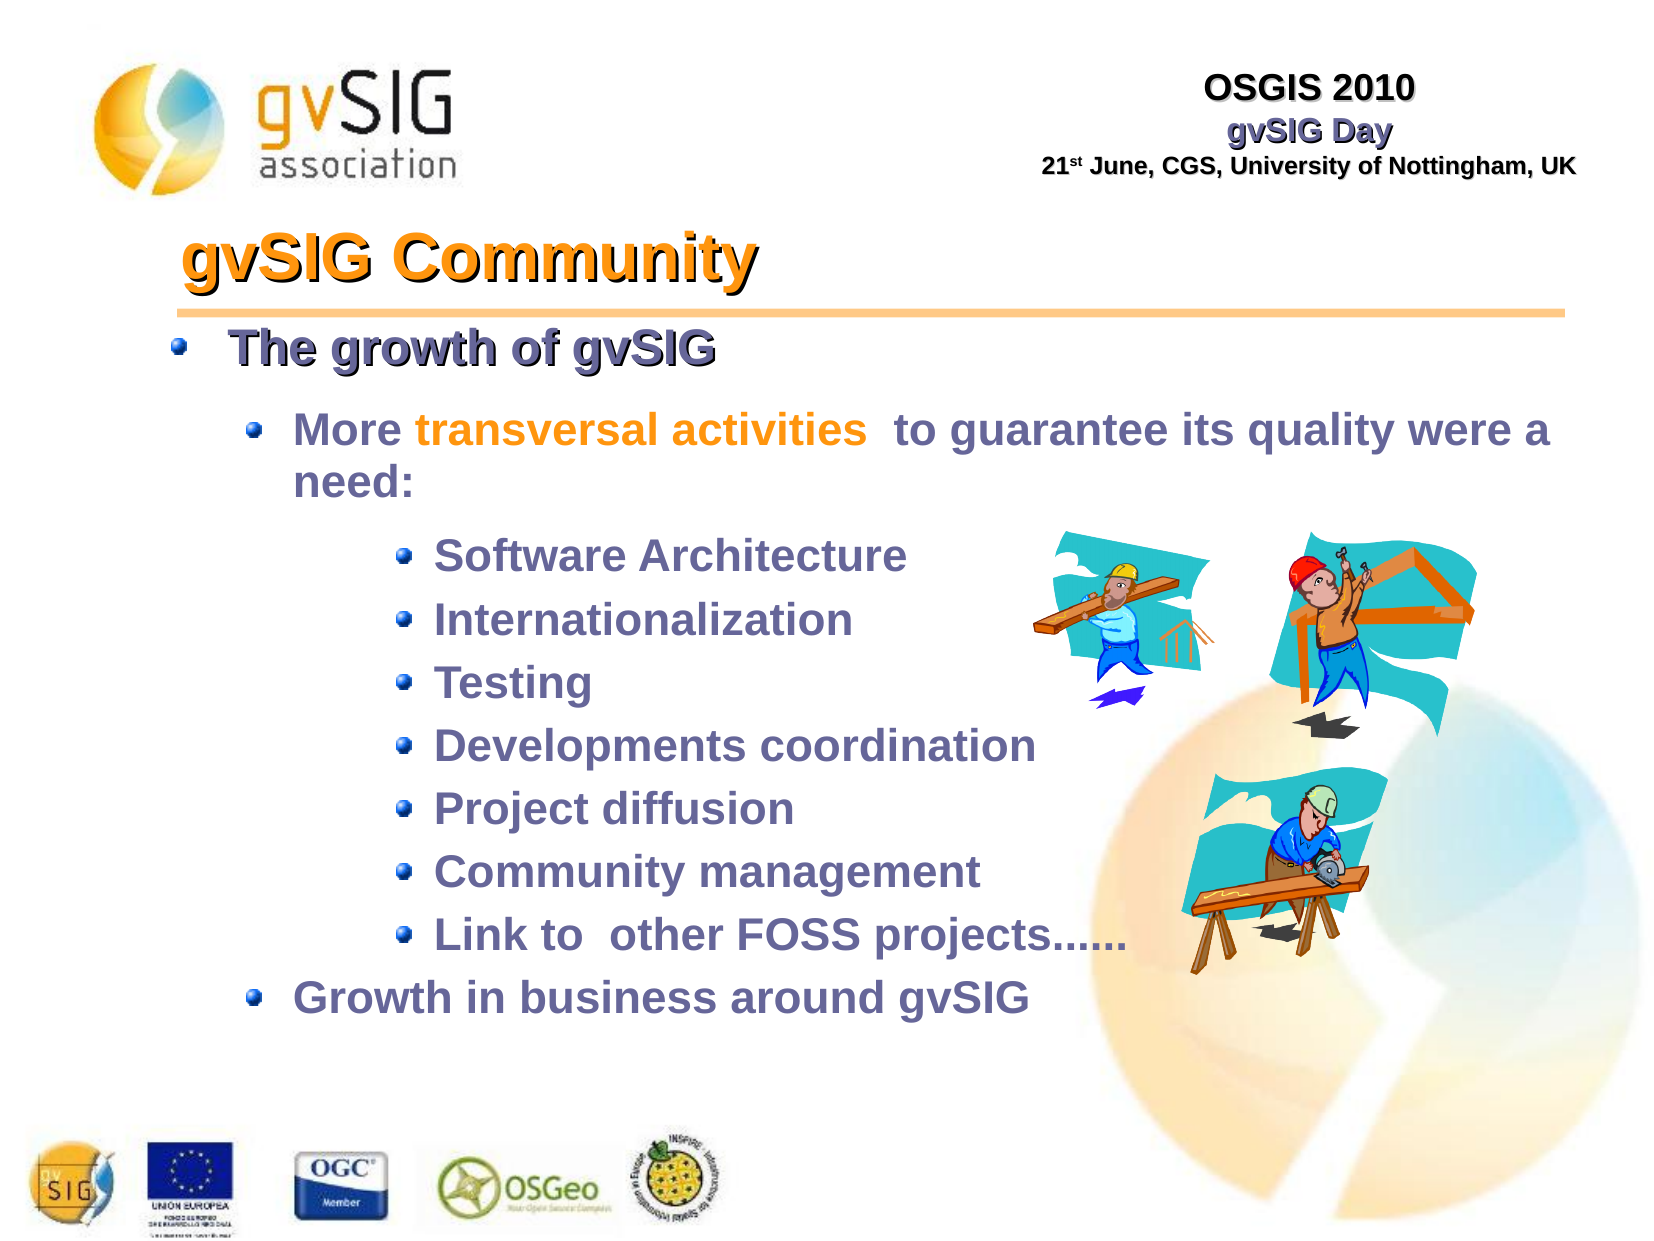

gvSIG Community
# The growth of gvSIG
More transversal activities to guarantee its quality were a need:
Software Architecture
Internationalization
Testing
Developments coordination
Project diffusion
Community management
Link to other FOSS projects......
Growth in business around gvSIG